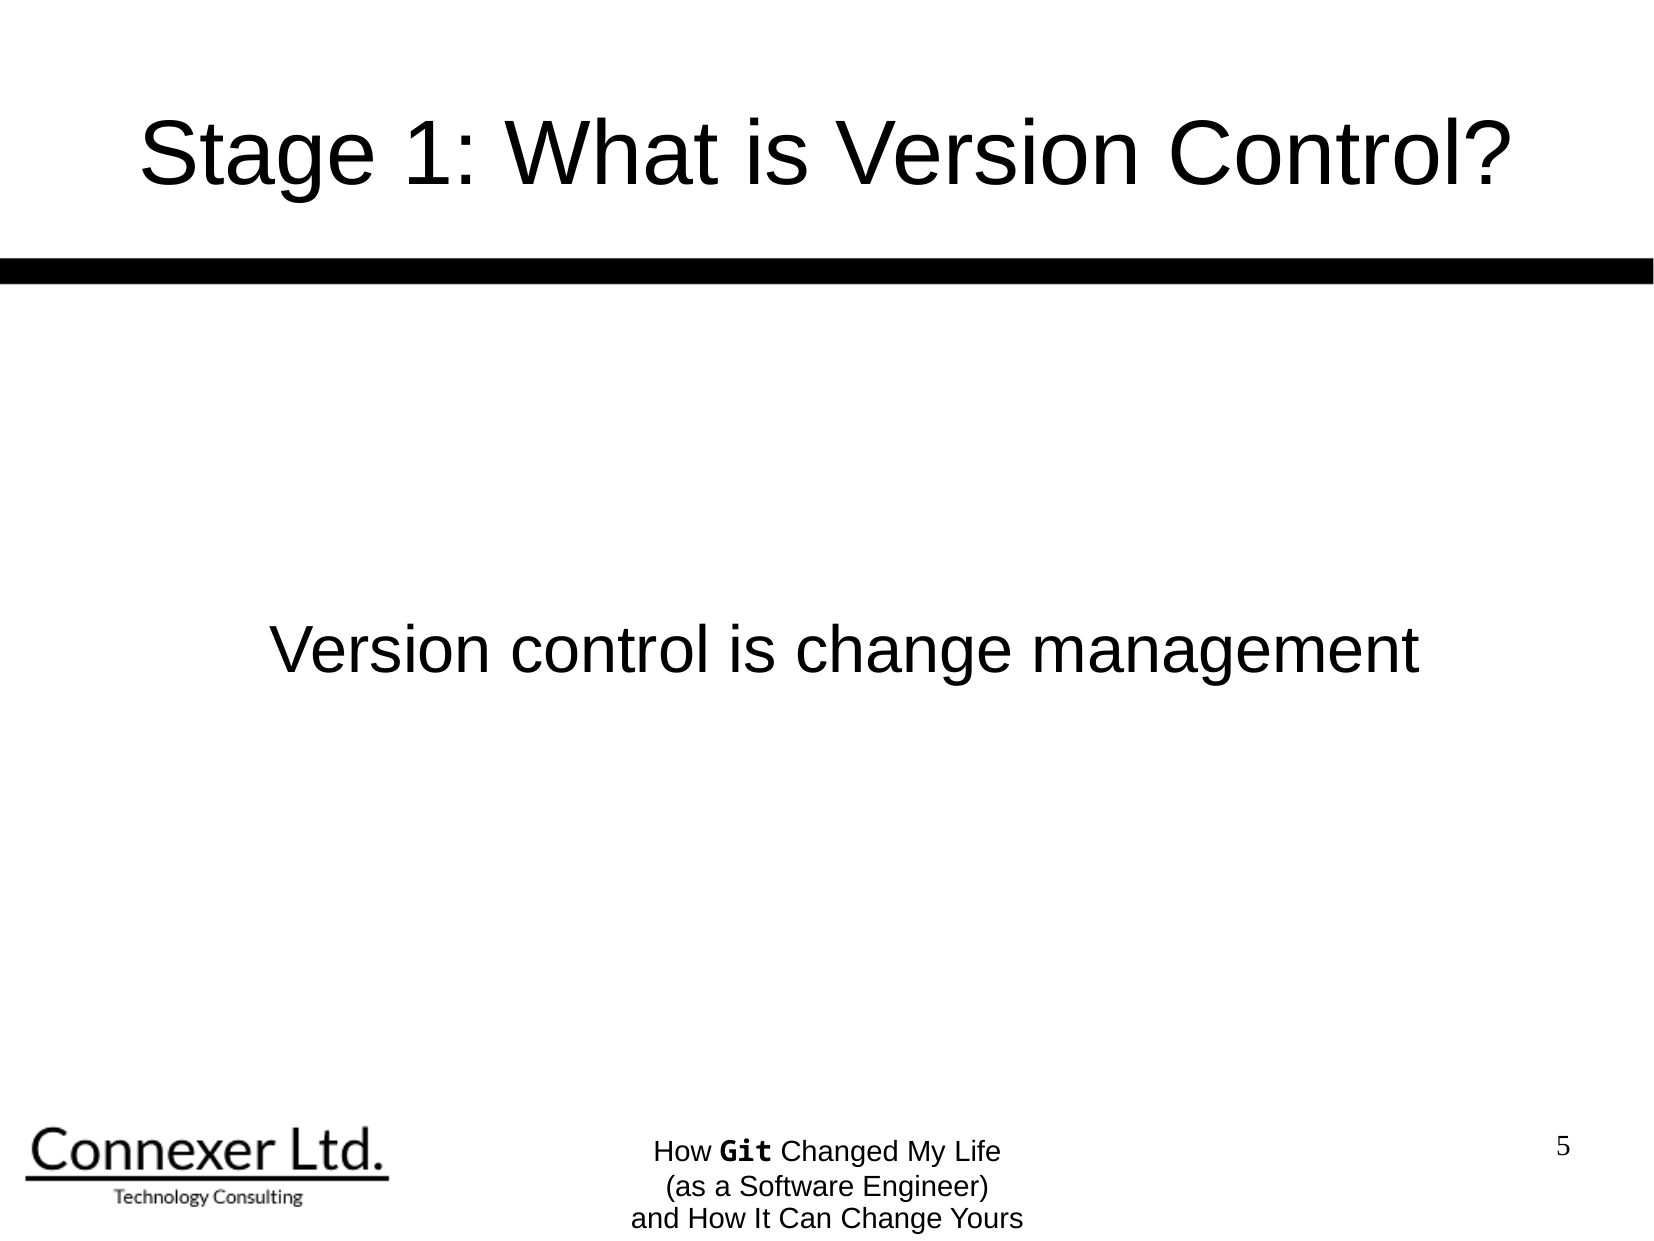

# Stage 1: What is Version Control?
Version control is change management
5